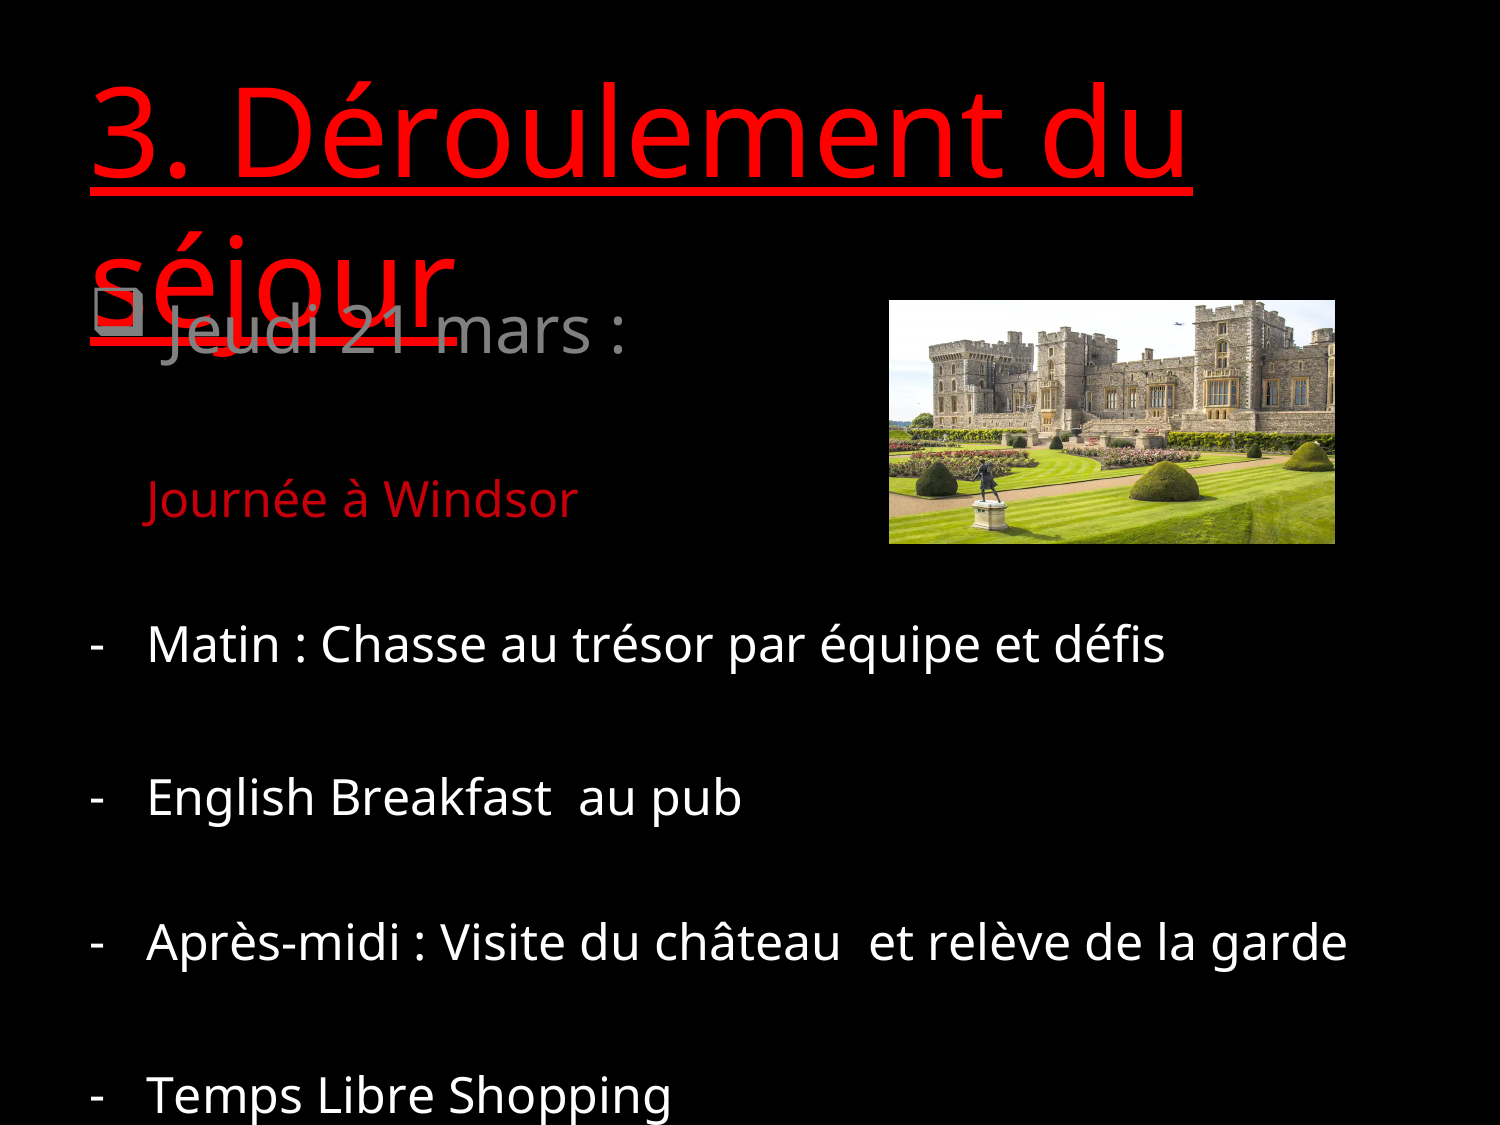

# 3. Déroulement du séjour
 Jeudi 21 mars :
Journée à Windsor
Matin : Chasse au trésor par équipe et défis
English Breakfast au pub
Après-midi : Visite du château et relève de la garde
Temps Libre Shopping